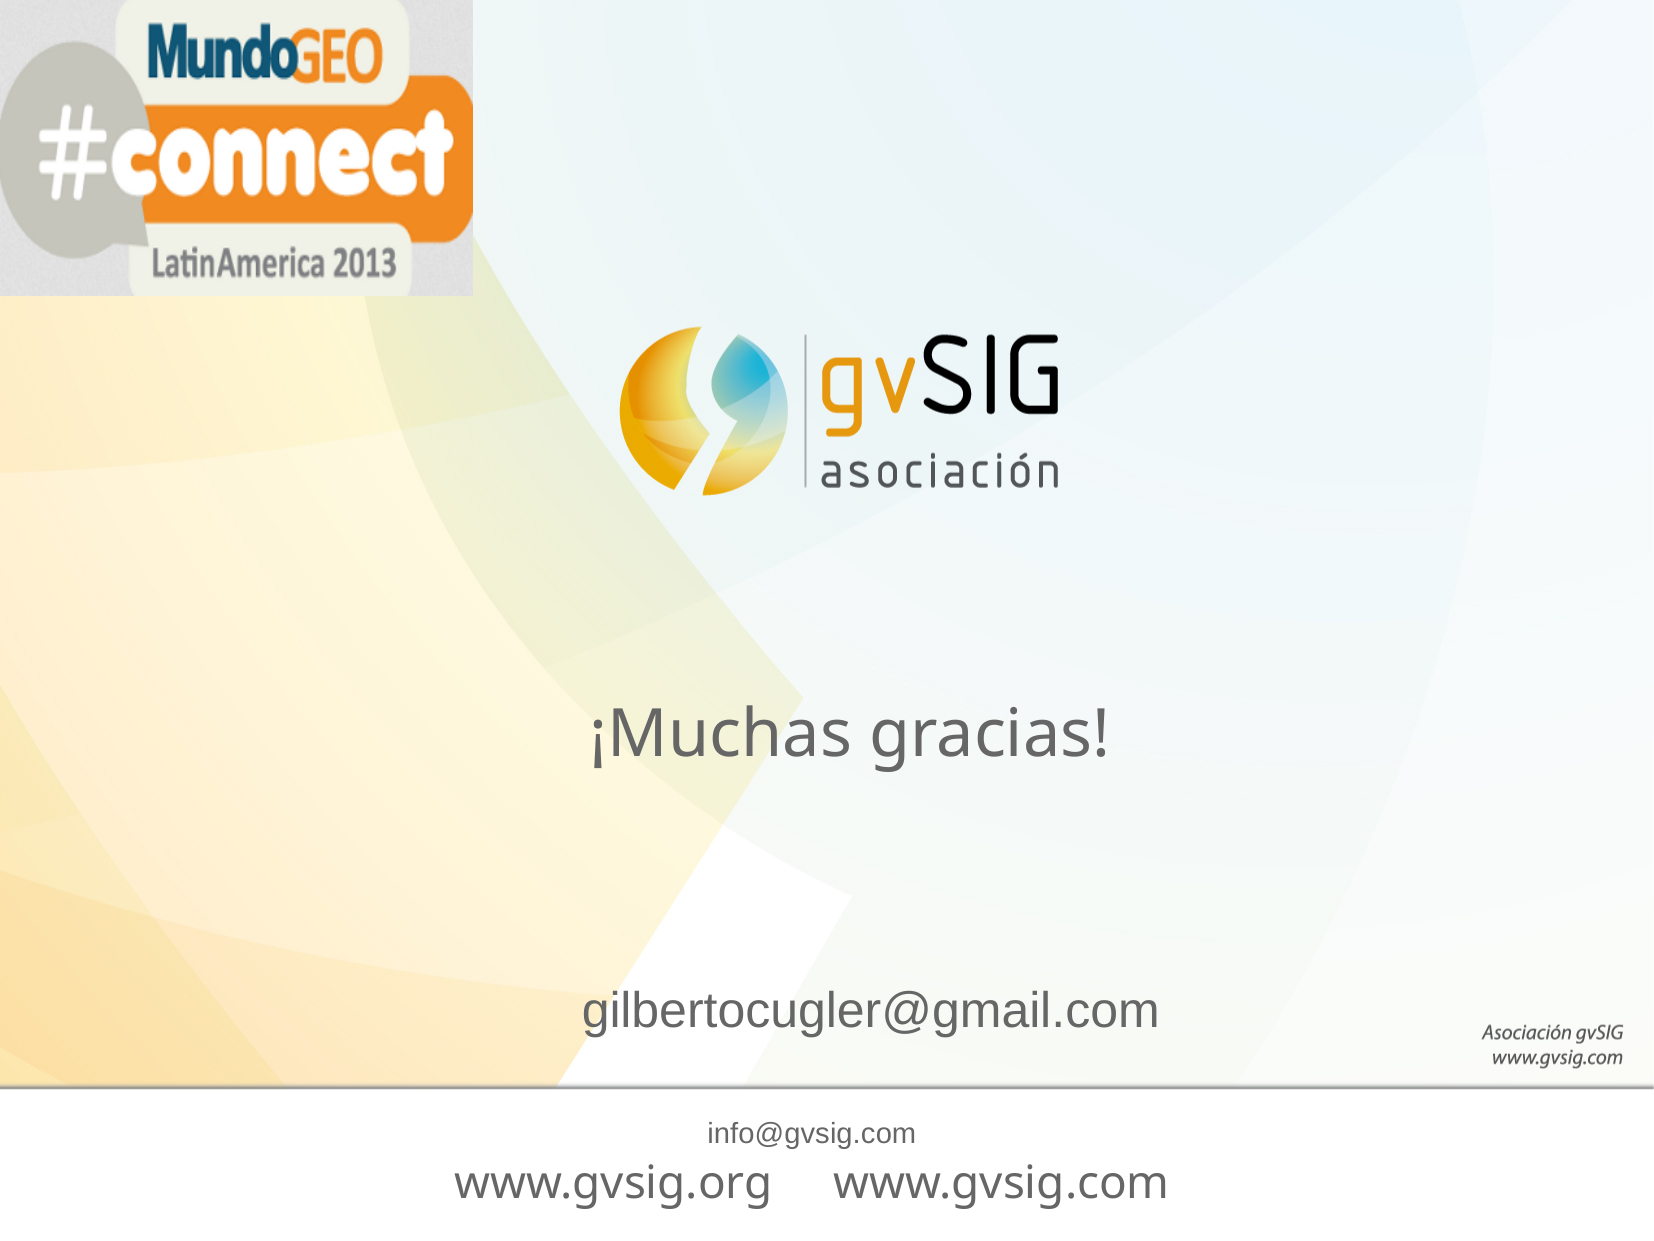

# ¡Muchas gracias!
gilbertocugler@gmail.com
info@gvsig.com
www.gvsig.org www.gvsig.com